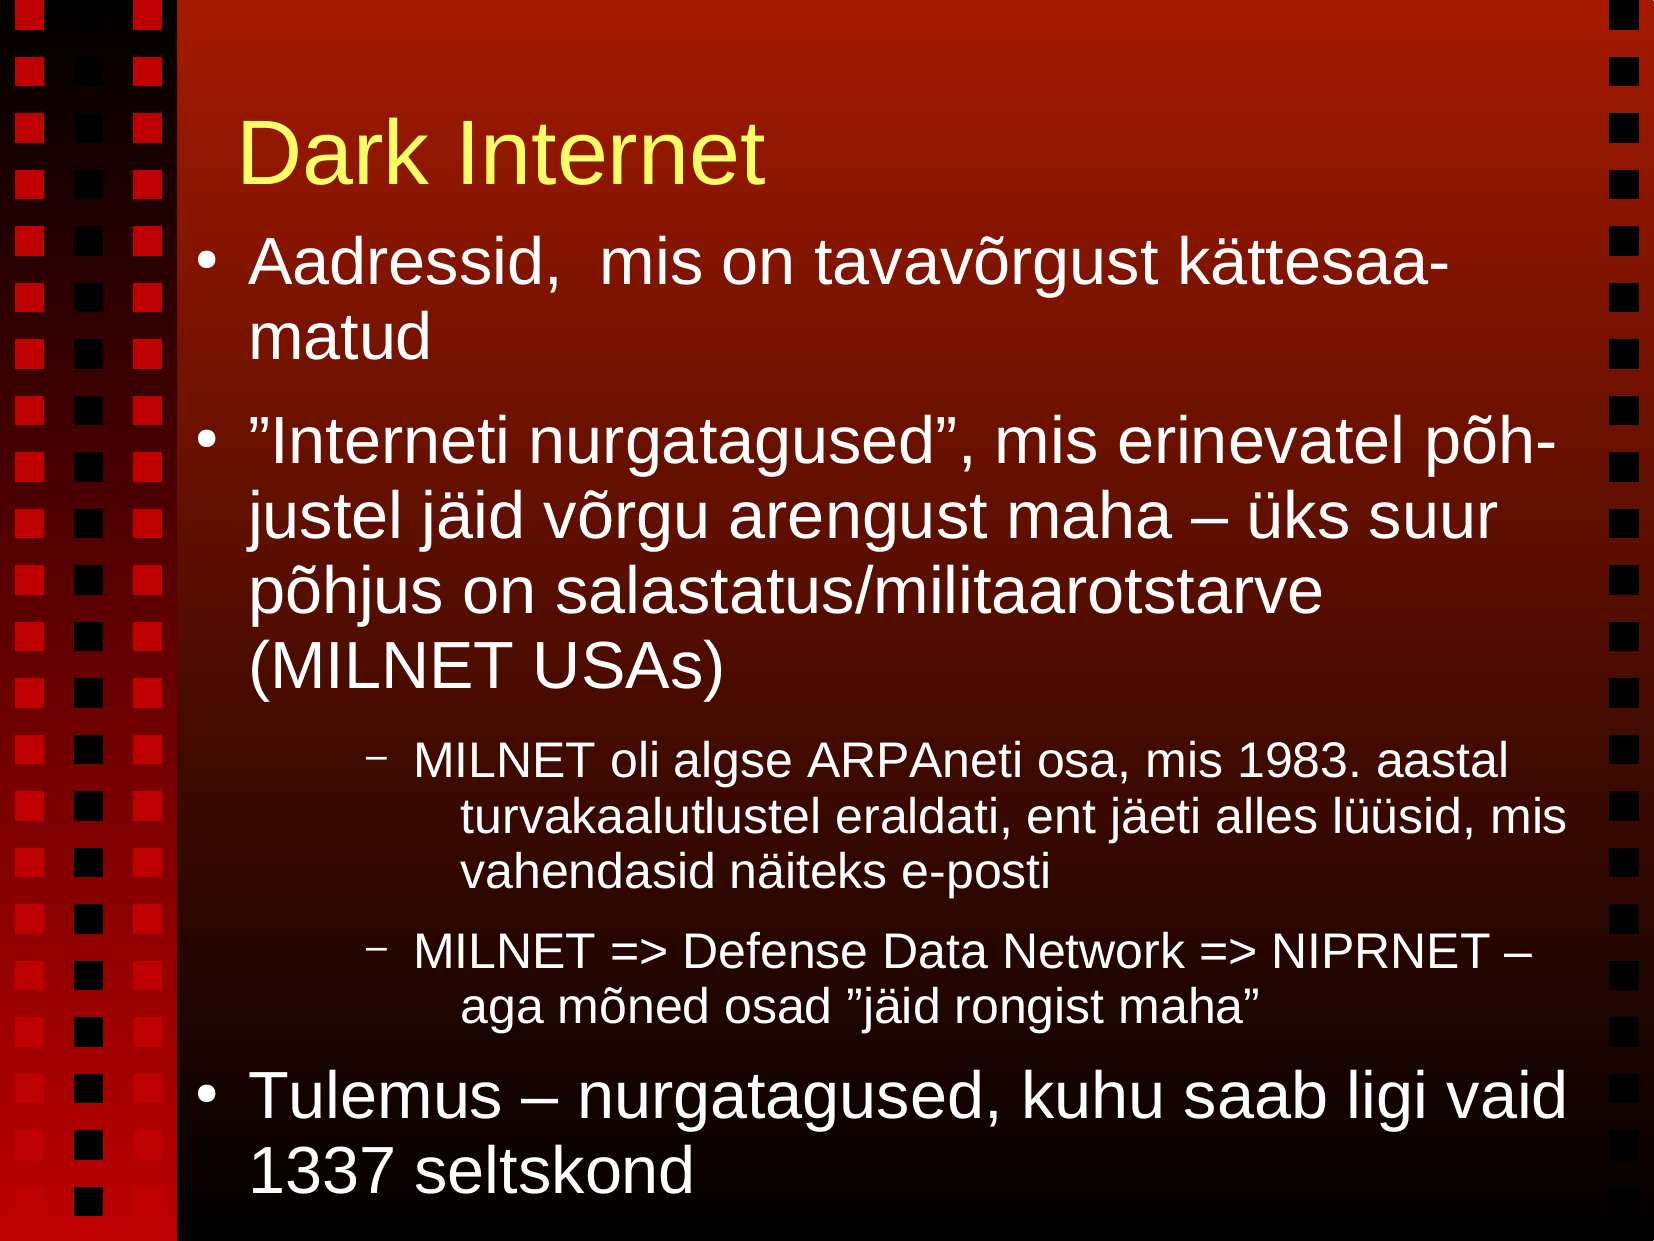

# Dark Internet
Aadressid, mis on tavavõrgust kättesaa-matud
”Interneti nurgatagused”, mis erinevatel põh-justel jäid võrgu arengust maha – üks suur põhjus on salastatus/militaarotstarve (MILNET USAs)
MILNET oli algse ARPAneti osa, mis 1983. aastal turvakaalutlustel eraldati, ent jäeti alles lüüsid, mis vahendasid näiteks e-posti
MILNET => Defense Data Network => NIPRNET – aga mõned osad ”jäid rongist maha”
Tulemus – nurgatagused, kuhu saab ligi vaid 1337 seltskond